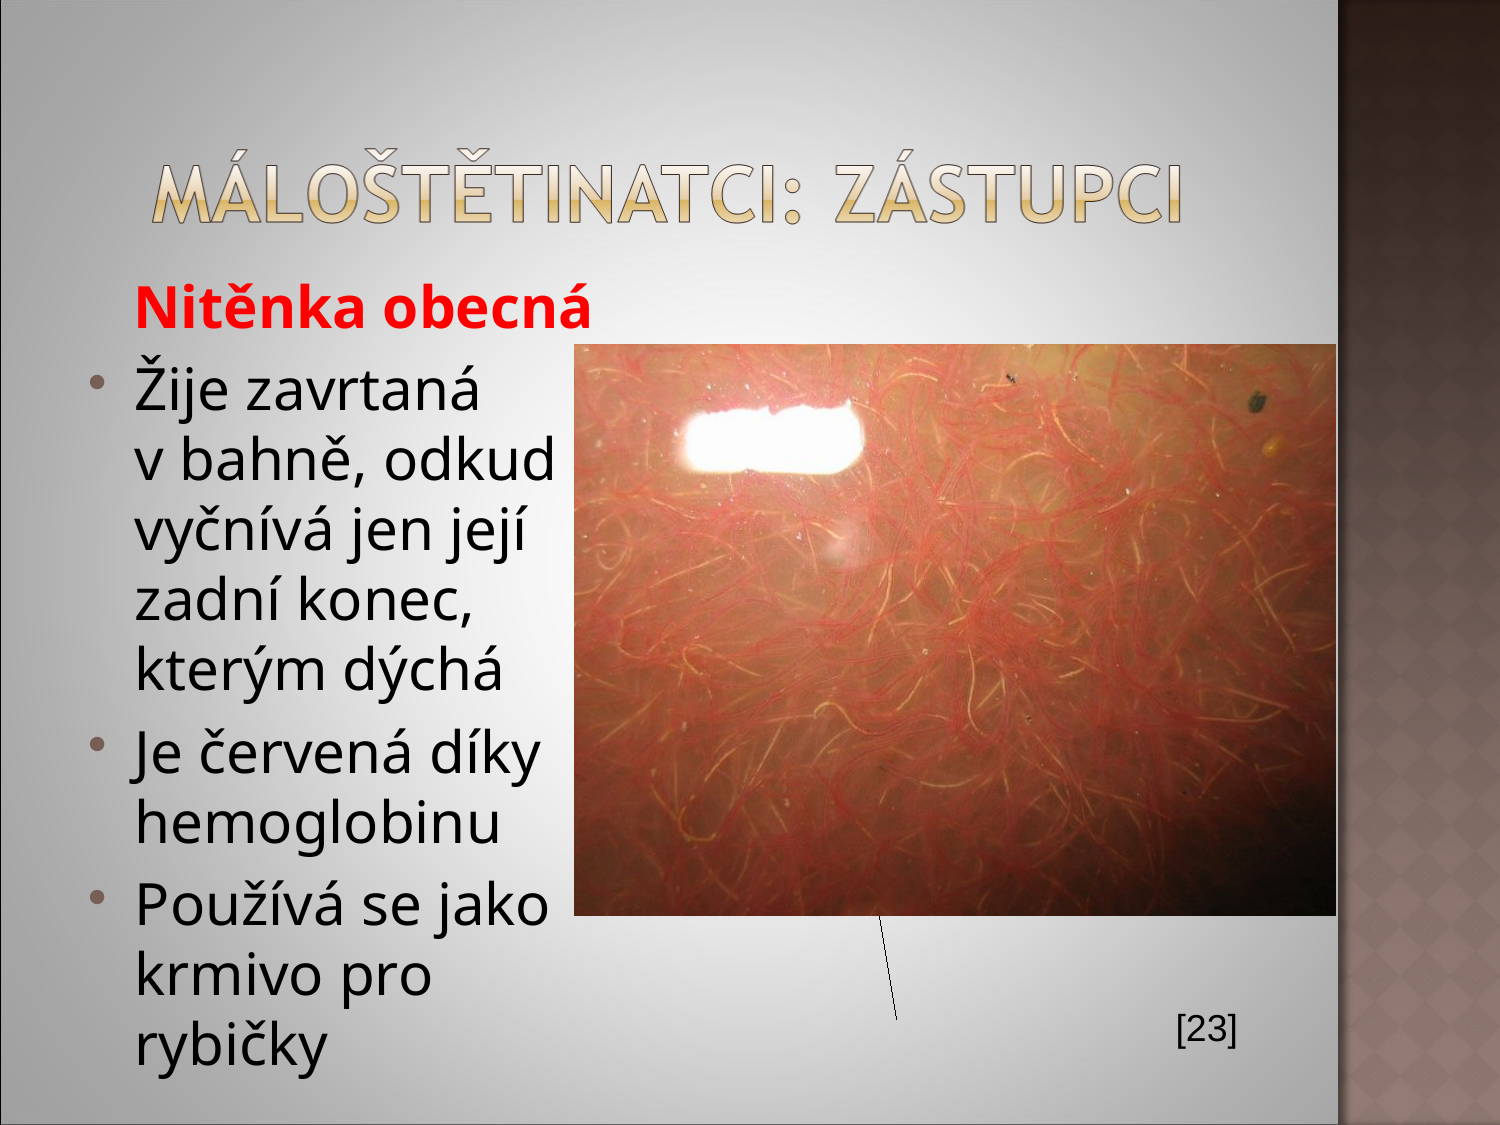

# Nitěnka obecná
Žije zavrtaná
v bahně, odkud vyčnívá jen její zadní konec, kterým dýchá
Je červená díky hemoglobinu
Používá se jako krmivo pro rybičky
[23]